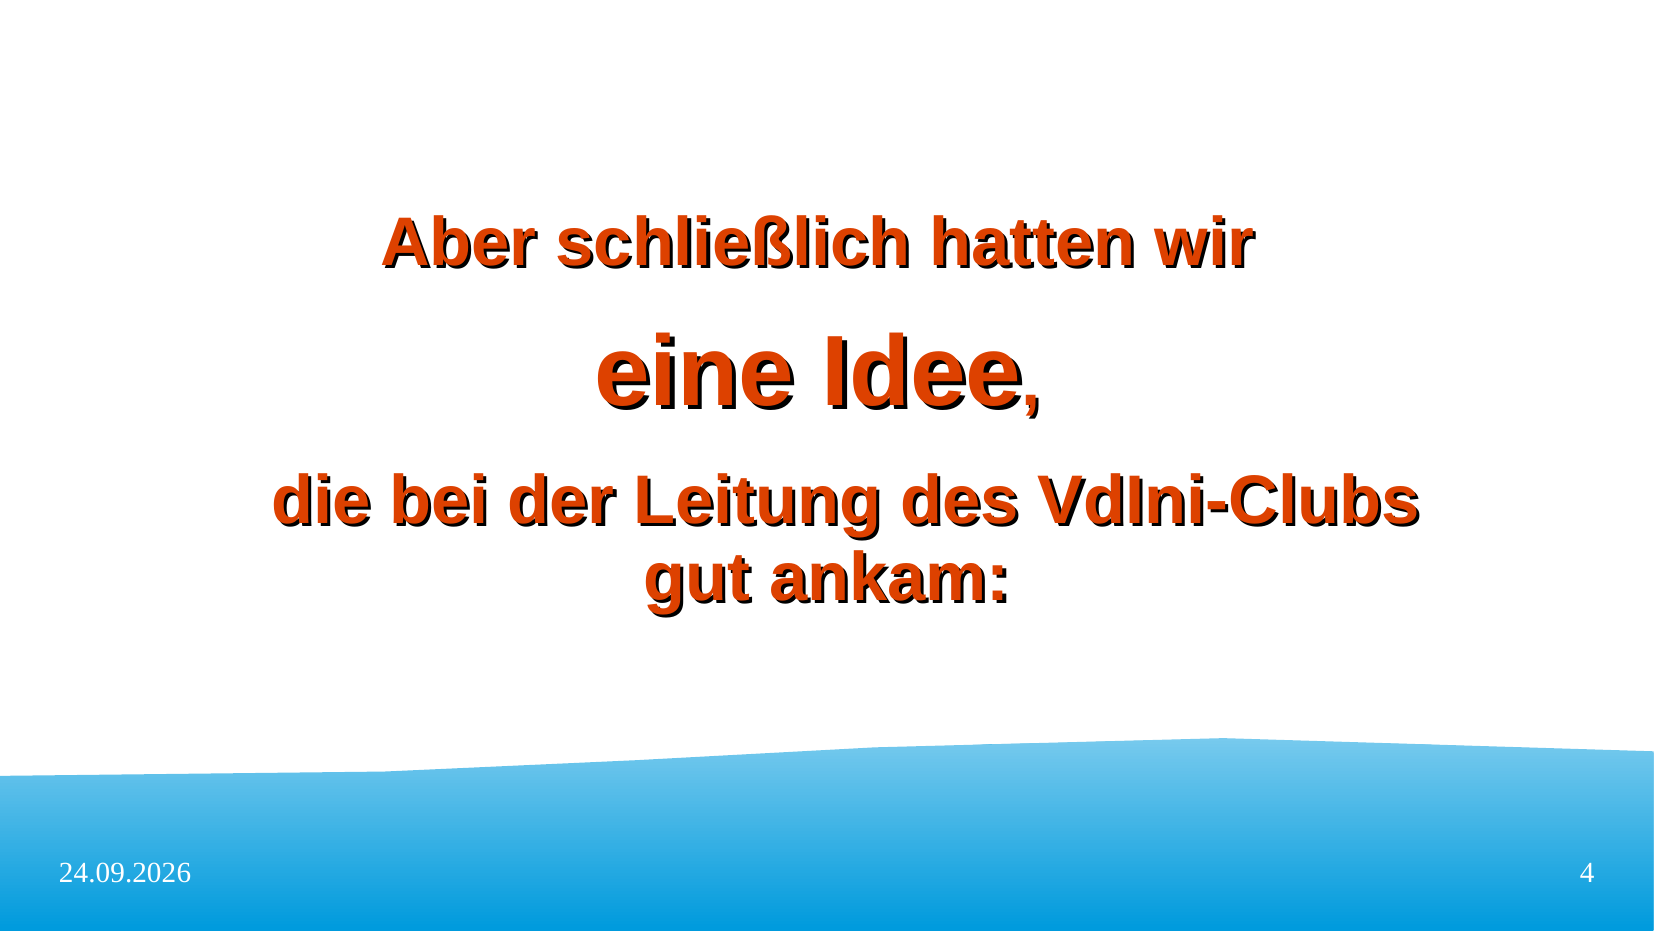

# Aber schließlich hatten wir eine Idee, die bei der Leitung des VdIni-Clubs gut ankam: